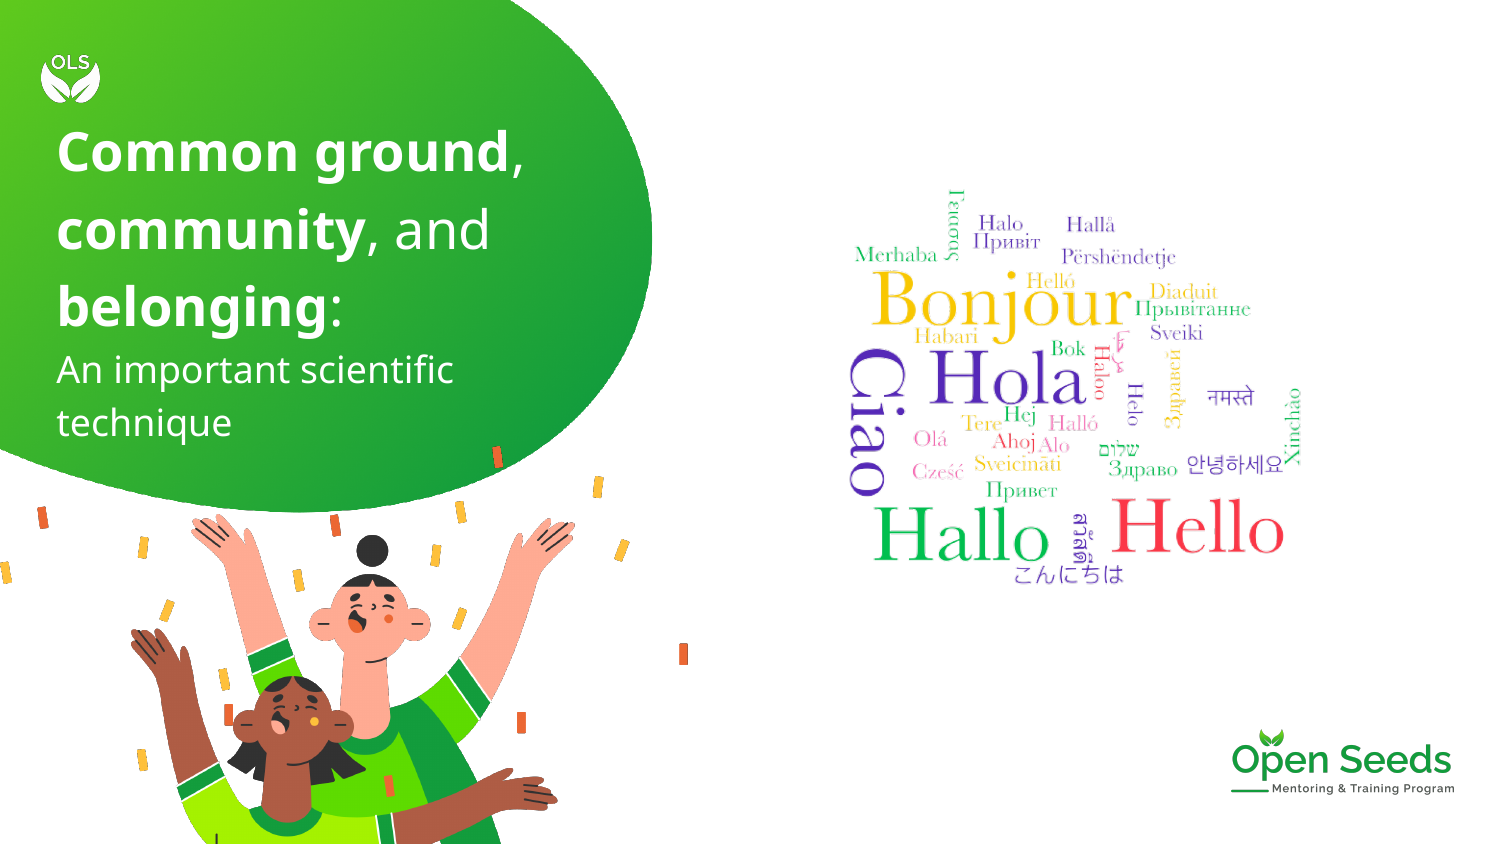

# Common ground, community, and belonging: An important scientific technique